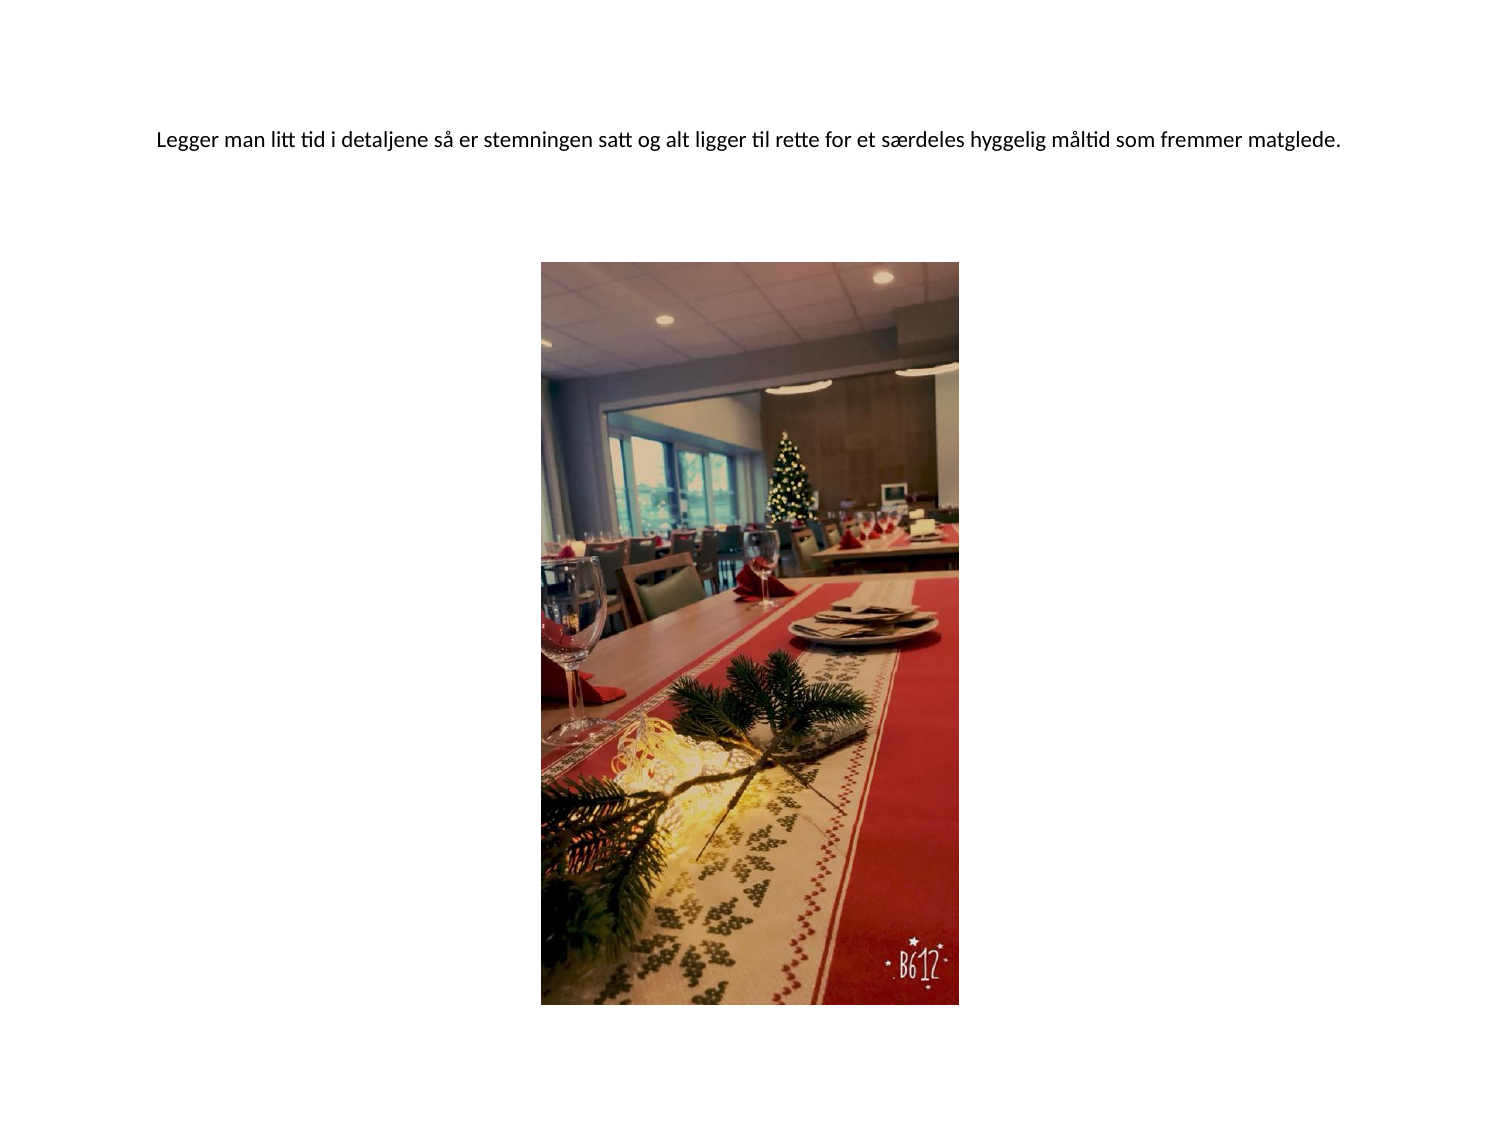

# Legger man litt tid i detaljene så er stemningen satt og alt ligger til rette for et særdeles hyggelig måltid som fremmer matglede.